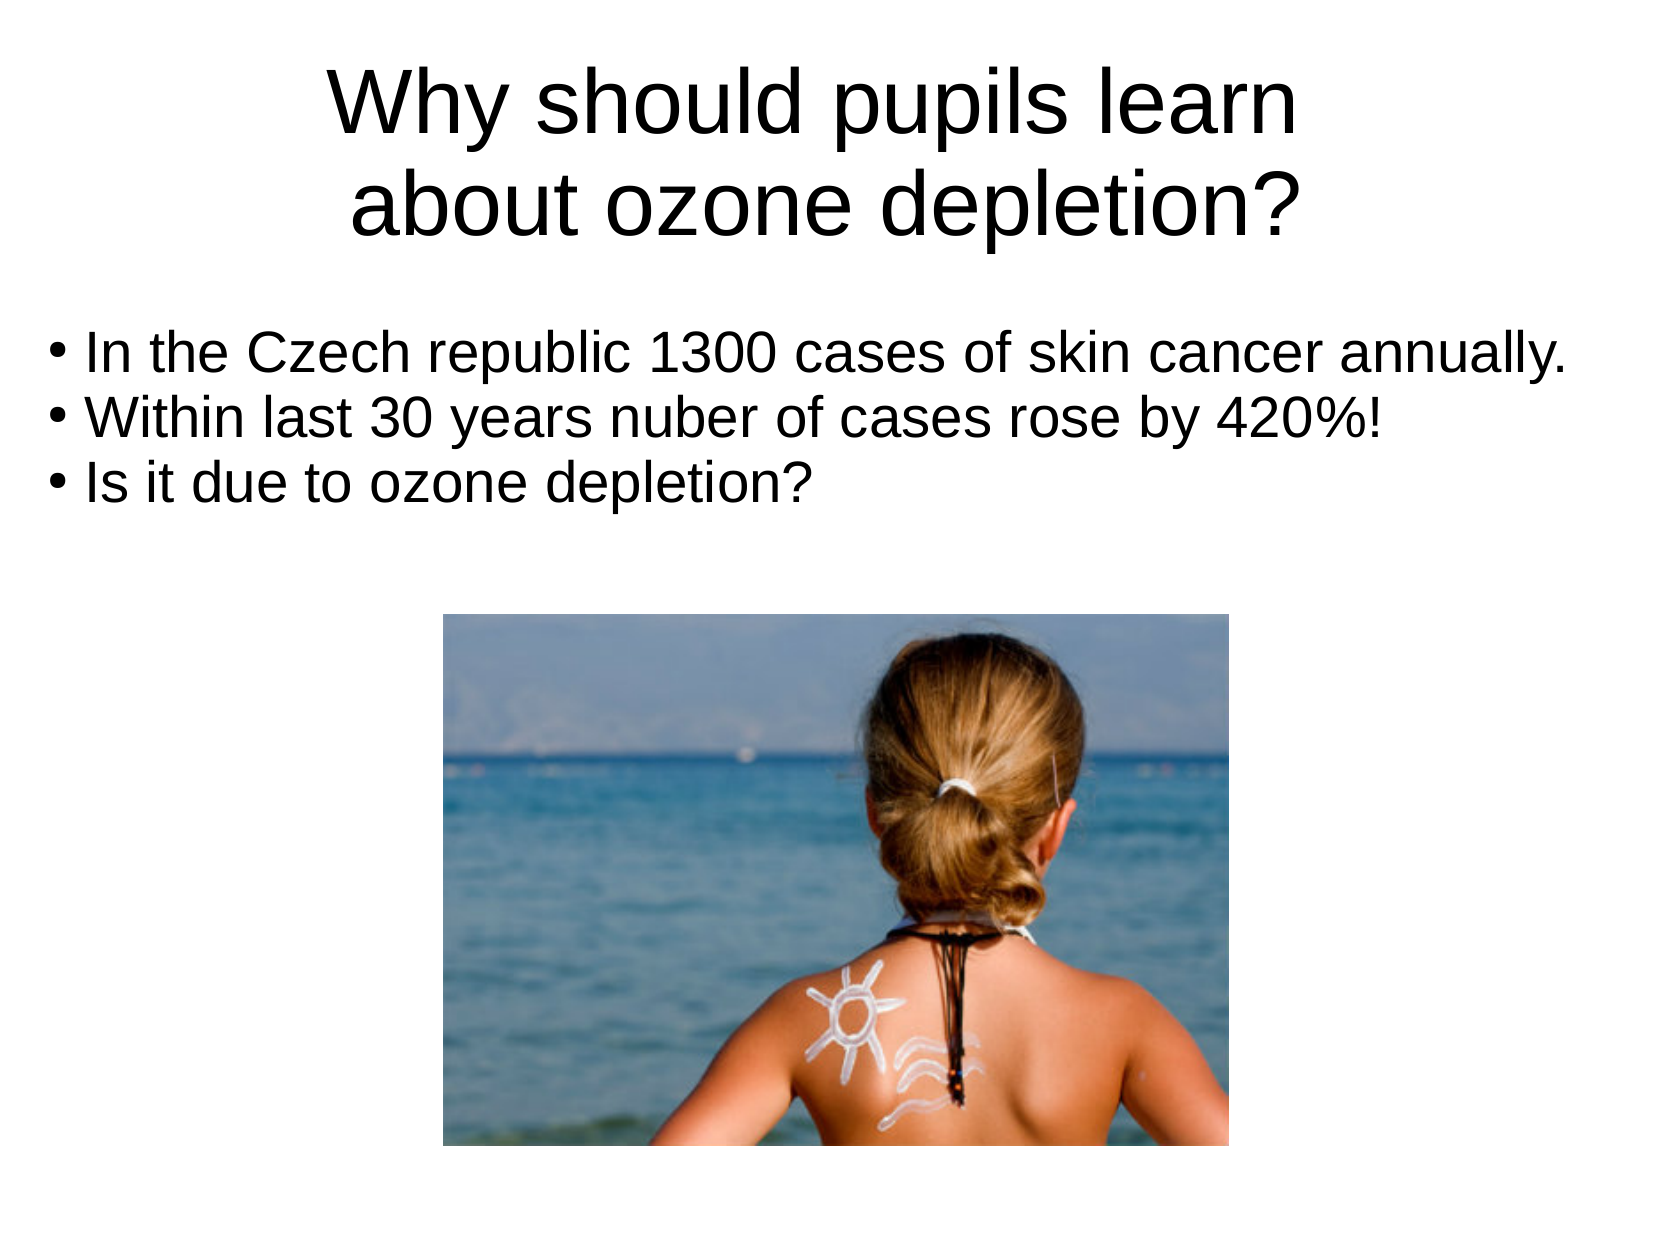

# Why should pupils learn about ozone depletion?
 In the Czech republic 1300 cases of skin cancer annually.
 Within last 30 years nuber of cases rose by 420%!
 Is it due to ozone depletion?